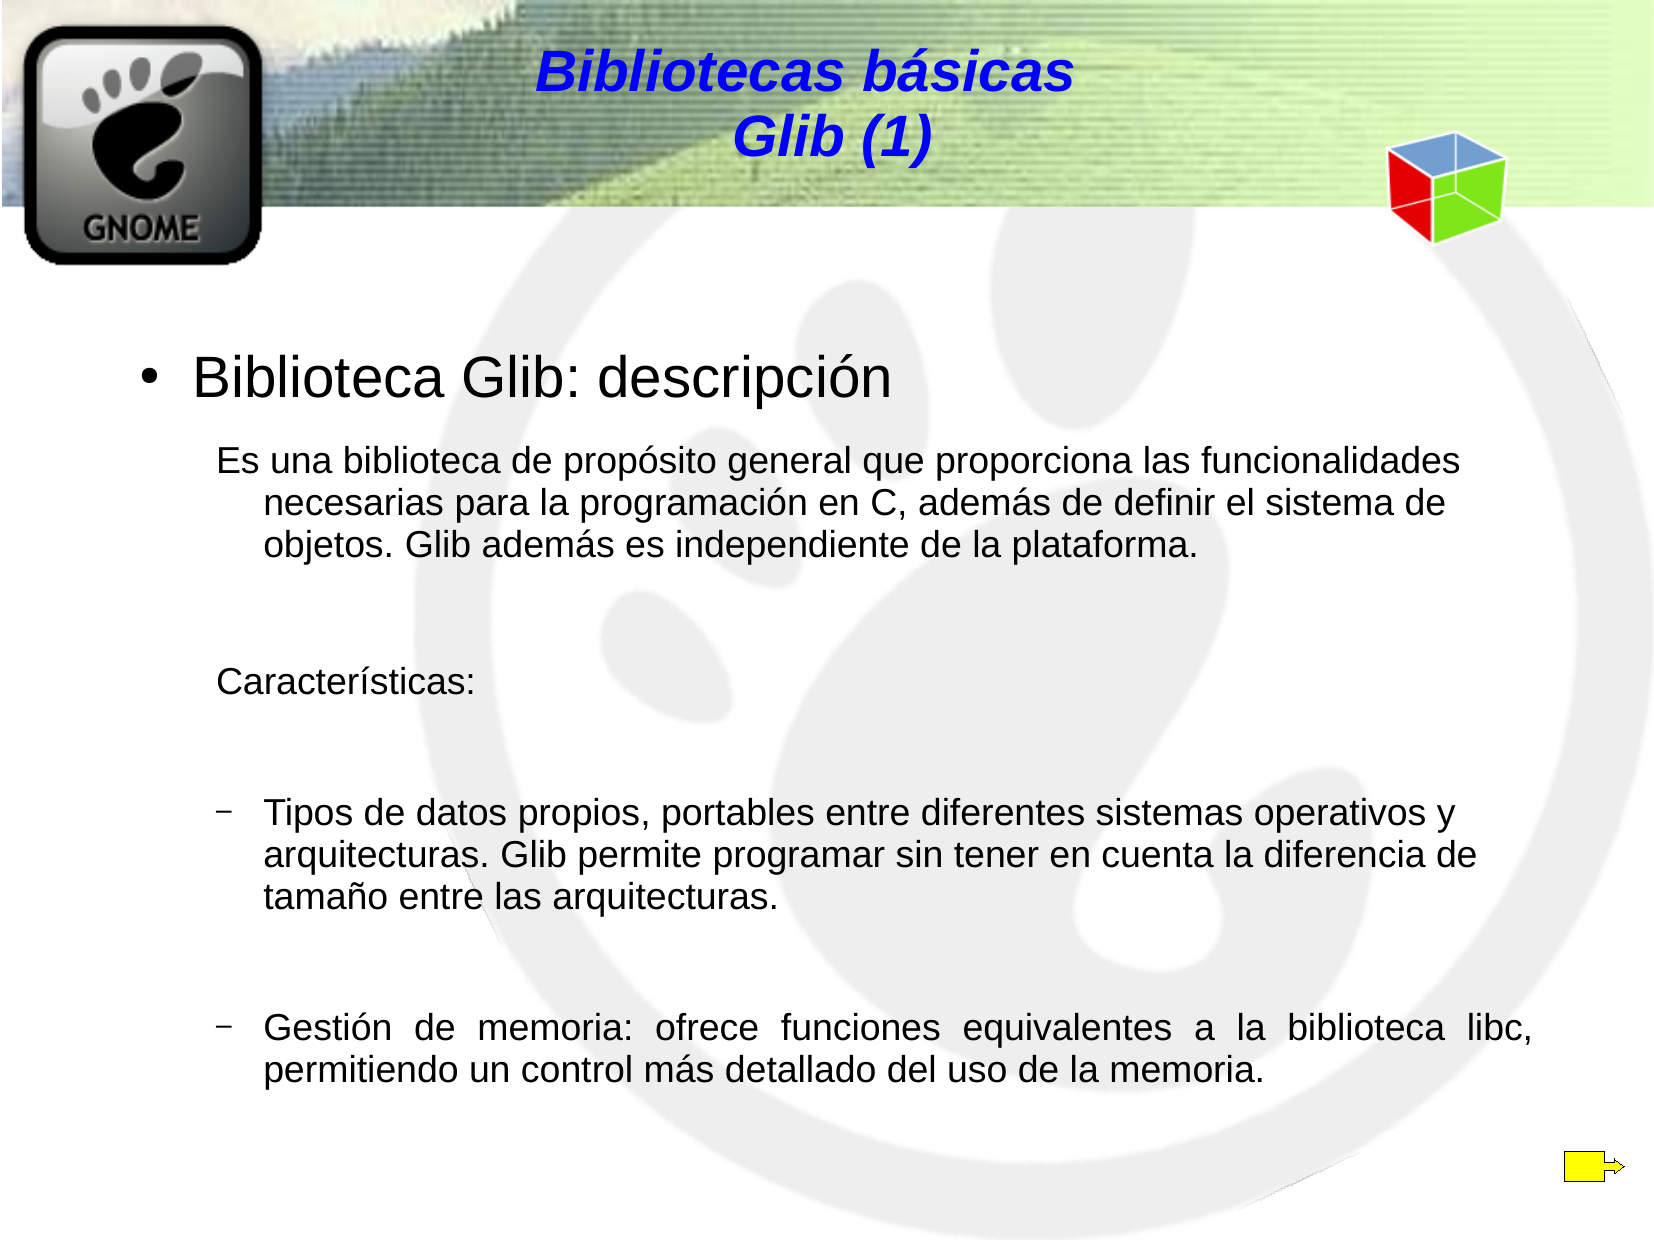

# Bibliotecas básicas Glib (1)
Biblioteca Glib: descripción
Es una biblioteca de propósito general que proporciona las funcionalidades necesarias para la programación en C, además de definir el sistema de objetos. Glib además es independiente de la plataforma.
Características:
Tipos de datos propios, portables entre diferentes sistemas operativos y arquitecturas. Glib permite programar sin tener en cuenta la diferencia de tamaño entre las arquitecturas.
Gestión de memoria: ofrece funciones equivalentes a la biblioteca libc, permitiendo un control más detallado del uso de la memoria.